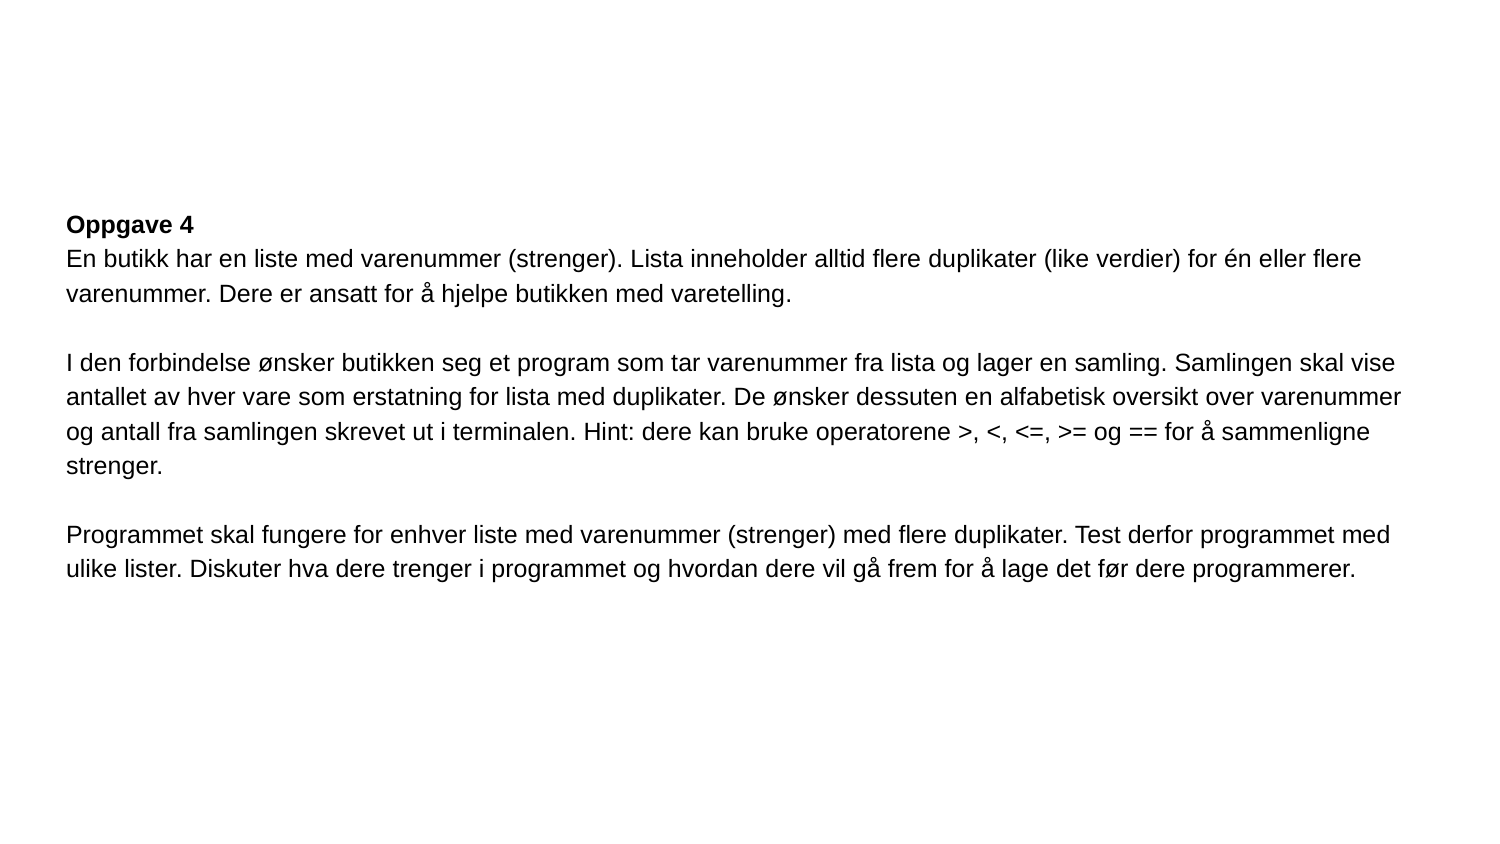

#
Oppgave 4
En butikk har en liste med varenummer (strenger). Lista inneholder alltid flere duplikater (like verdier) for én eller flere varenummer. Dere er ansatt for å hjelpe butikken med varetelling.
I den forbindelse ønsker butikken seg et program som tar varenummer fra lista og lager en samling. Samlingen skal vise antallet av hver vare som erstatning for lista med duplikater. De ønsker dessuten en alfabetisk oversikt over varenummer og antall fra samlingen skrevet ut i terminalen. Hint: dere kan bruke operatorene >, <, <=, >= og == for å sammenligne strenger.
Programmet skal fungere for enhver liste med varenummer (strenger) med flere duplikater. Test derfor programmet med ulike lister. Diskuter hva dere trenger i programmet og hvordan dere vil gå frem for å lage det før dere programmerer.